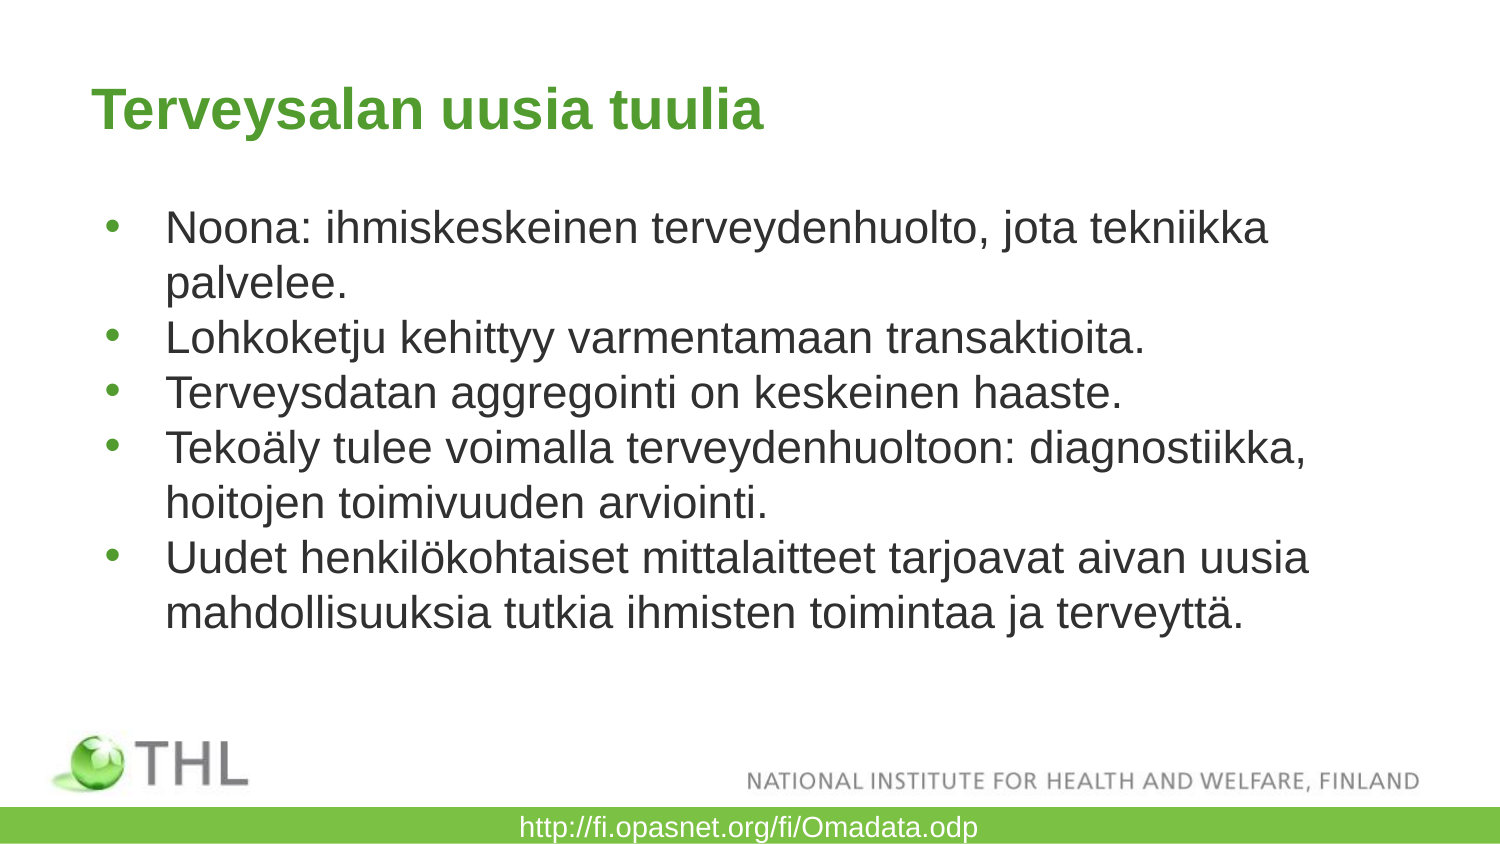

# Terveysalan uusia tuulia
Noona: ihmiskeskeinen terveydenhuolto, jota tekniikka palvelee.
Lohkoketju kehittyy varmentamaan transaktioita.
Terveysdatan aggregointi on keskeinen haaste.
Tekoäly tulee voimalla terveydenhuoltoon: diagnostiikka, hoitojen toimivuuden arviointi.
Uudet henkilökohtaiset mittalaitteet tarjoavat aivan uusia mahdollisuuksia tutkia ihmisten toimintaa ja terveyttä.